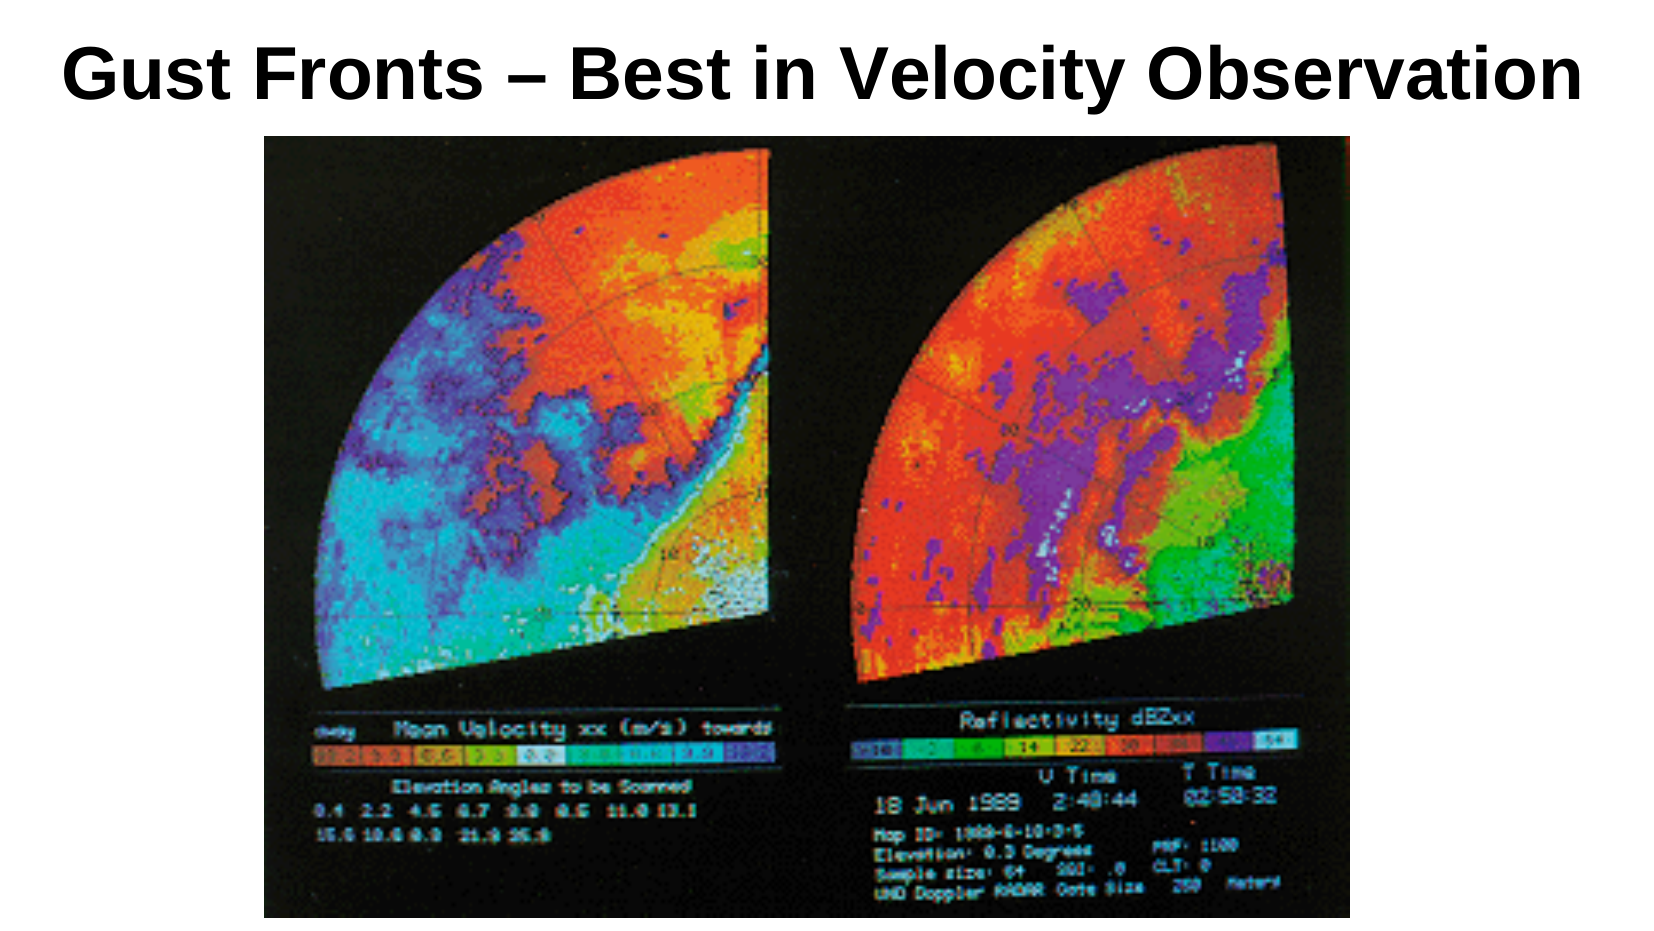

# Gust Fronts – Best in Velocity Observation